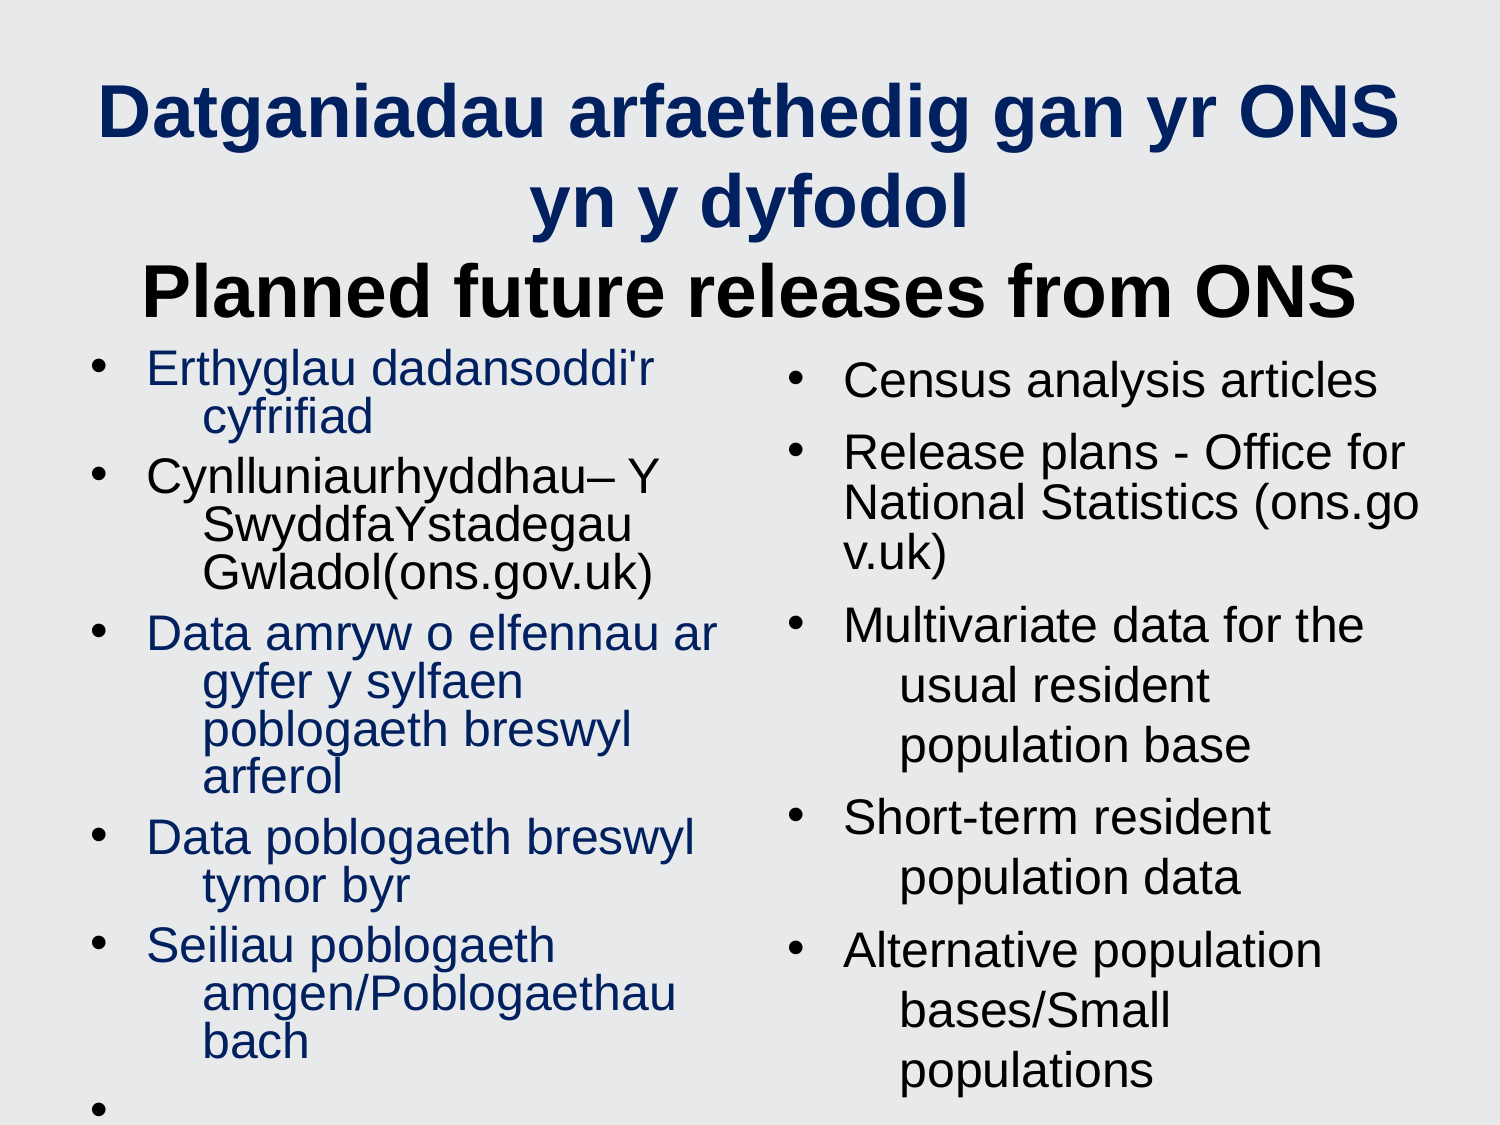

Datganiadau arfaethedig gan yr ONS yn y dyfodol
Planned future releases from ONS
Erthyglau dadansoddi'r cyfrifiad
Cynlluniaurhyddhau– YSwyddfaYstadegauGwladol(ons.gov.uk)
Data amryw o elfennau ar gyfer y sylfaen poblogaeth breswyl arferol
Data poblogaeth breswyl tymor byr
Seiliau poblogaeth amgen/Poblogaethau bach
# Census analysis articles
Release plans - Office for National Statistics (ons.gov.uk)
Multivariate data for the usual resident population base
Short-term resident population data
Alternative population bases/Small populations